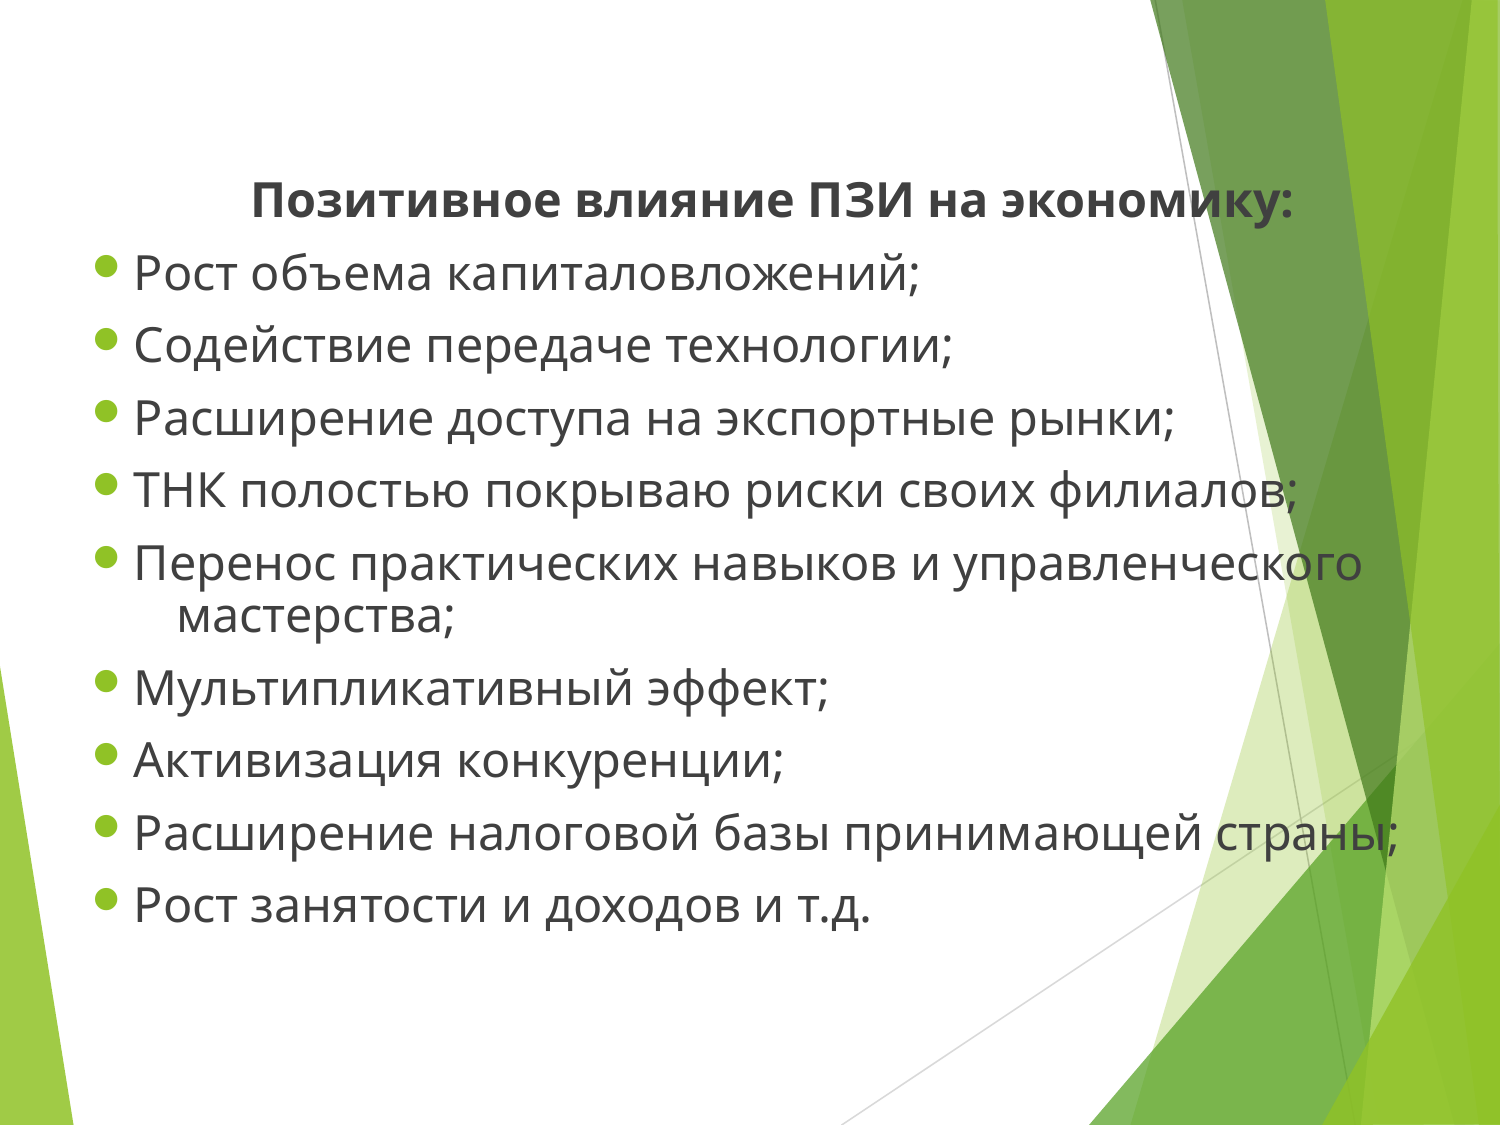

# Позитивное влияние ПЗИ на экономику:
Рост объема капиталовложений;
Содействие передаче технологии;
Расширение доступа на экспортные рынки;
ТНК полостью покрываю риски своих филиалов;
Перенос практических навыков и управленческого мастерства;
Мультипликативный эффект;
Активизация конкуренции;
Расширение налоговой базы принимающей страны;
Рост занятости и доходов и т.д.